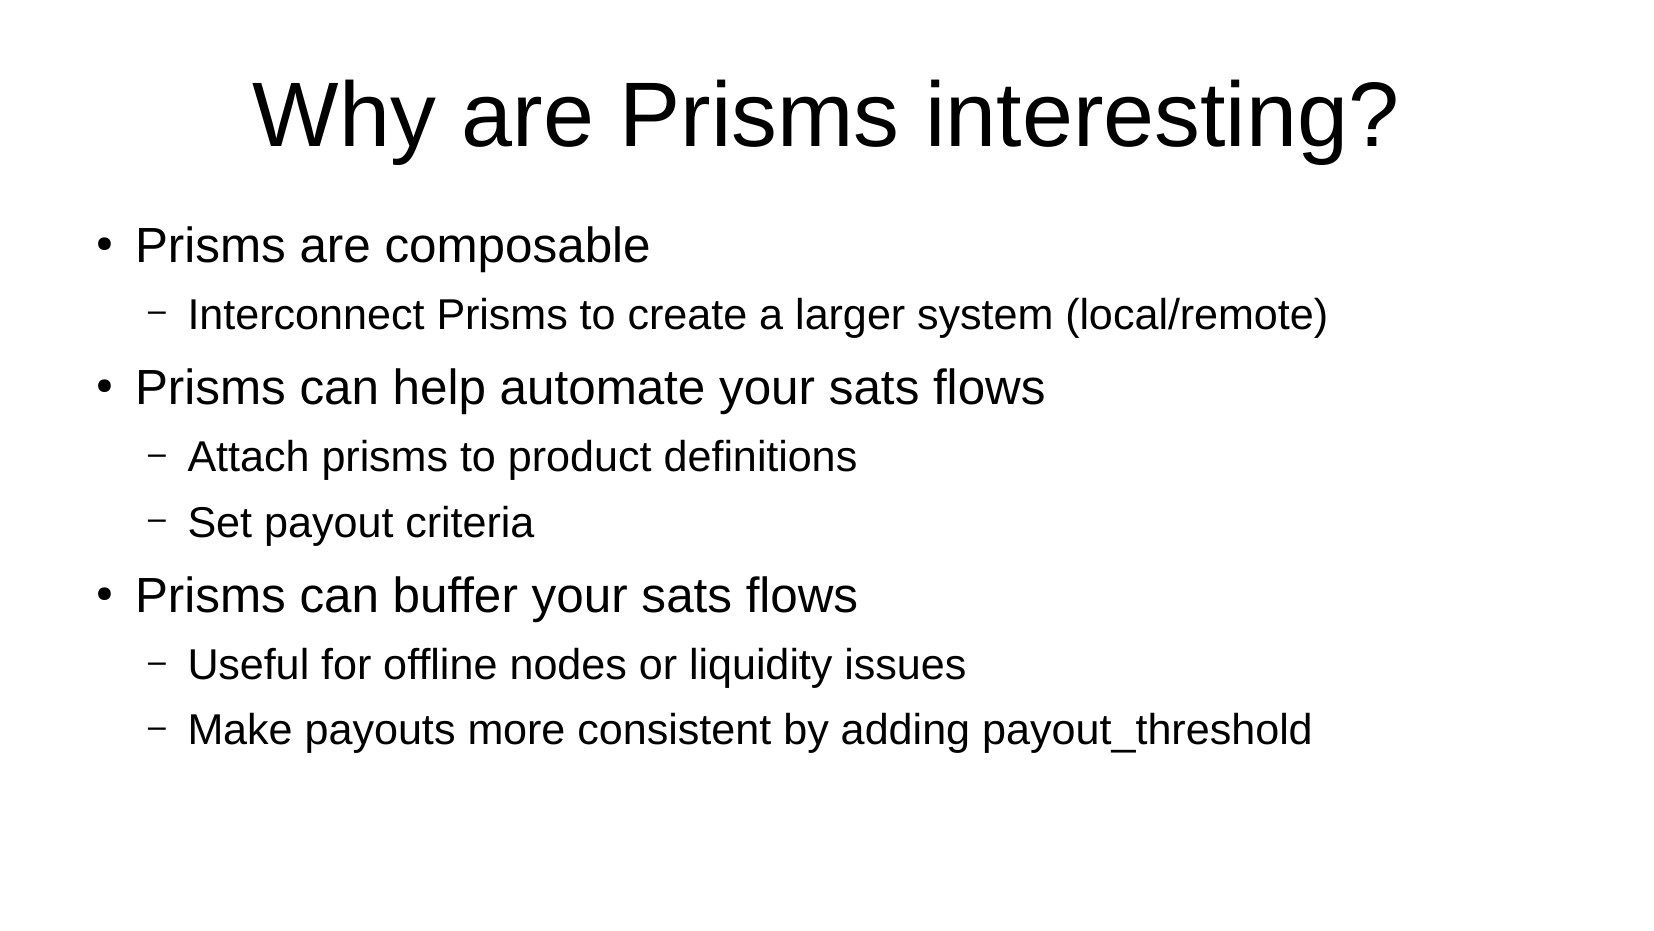

# Why are Prisms interesting?
Prisms are composable
Interconnect Prisms to create a larger system (local/remote)
Prisms can help automate your sats flows
Attach prisms to product definitions
Set payout criteria
Prisms can buffer your sats flows
Useful for offline nodes or liquidity issues
Make payouts more consistent by adding payout_threshold